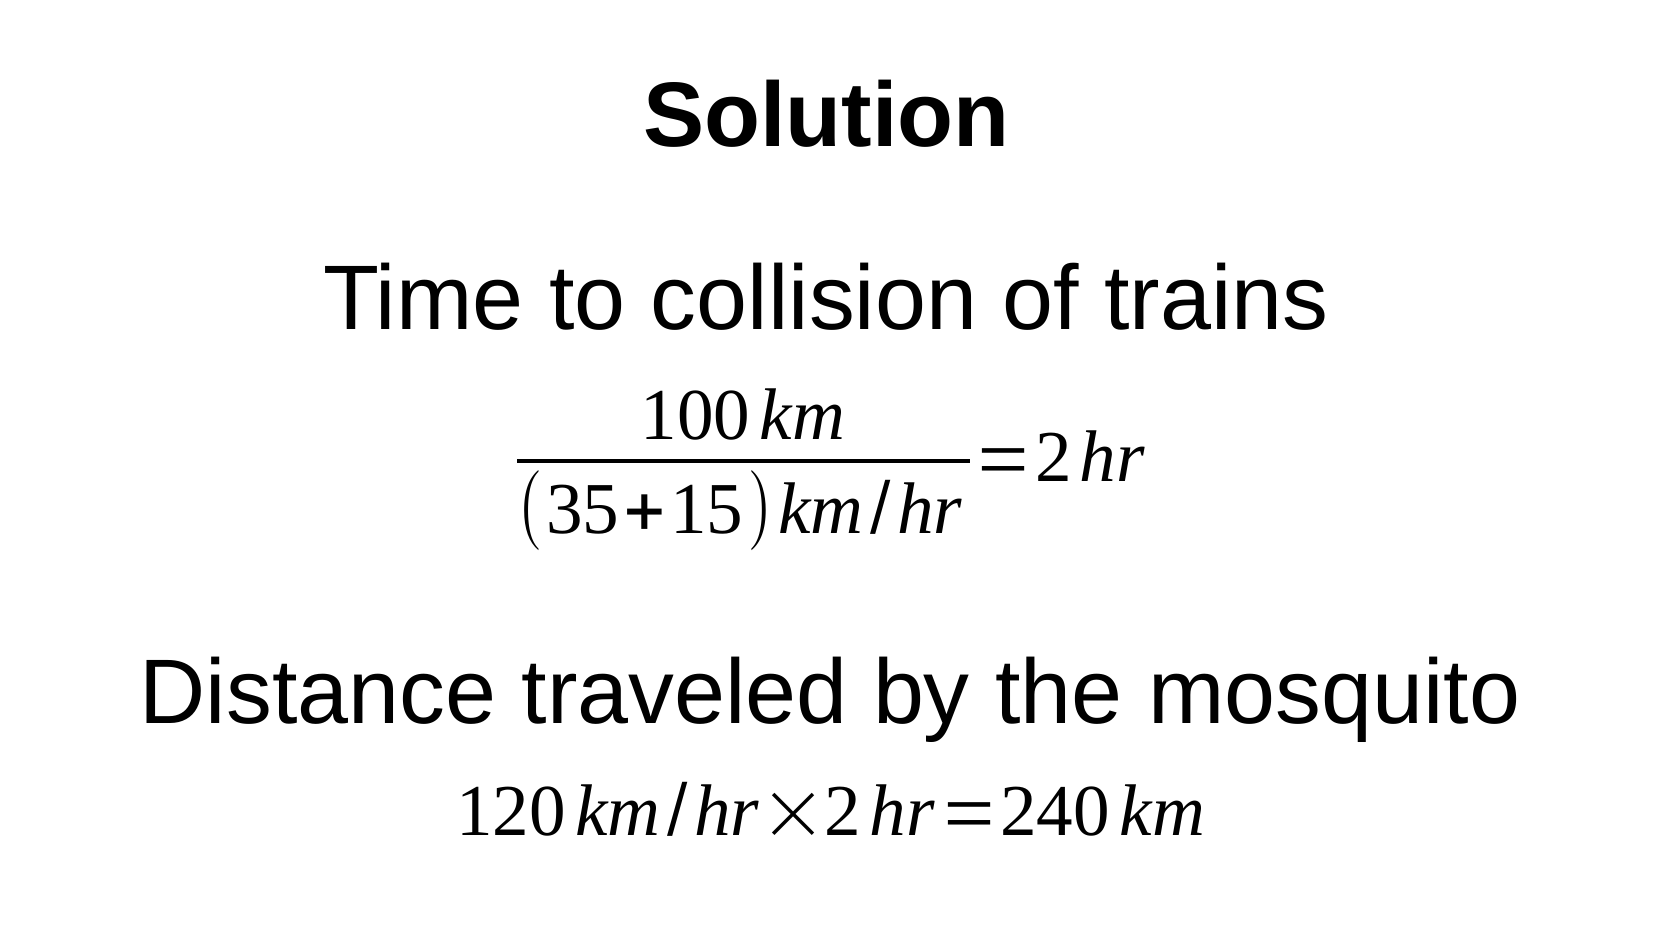

# Solution
Time to collision of trains
Distance traveled by the mosquito